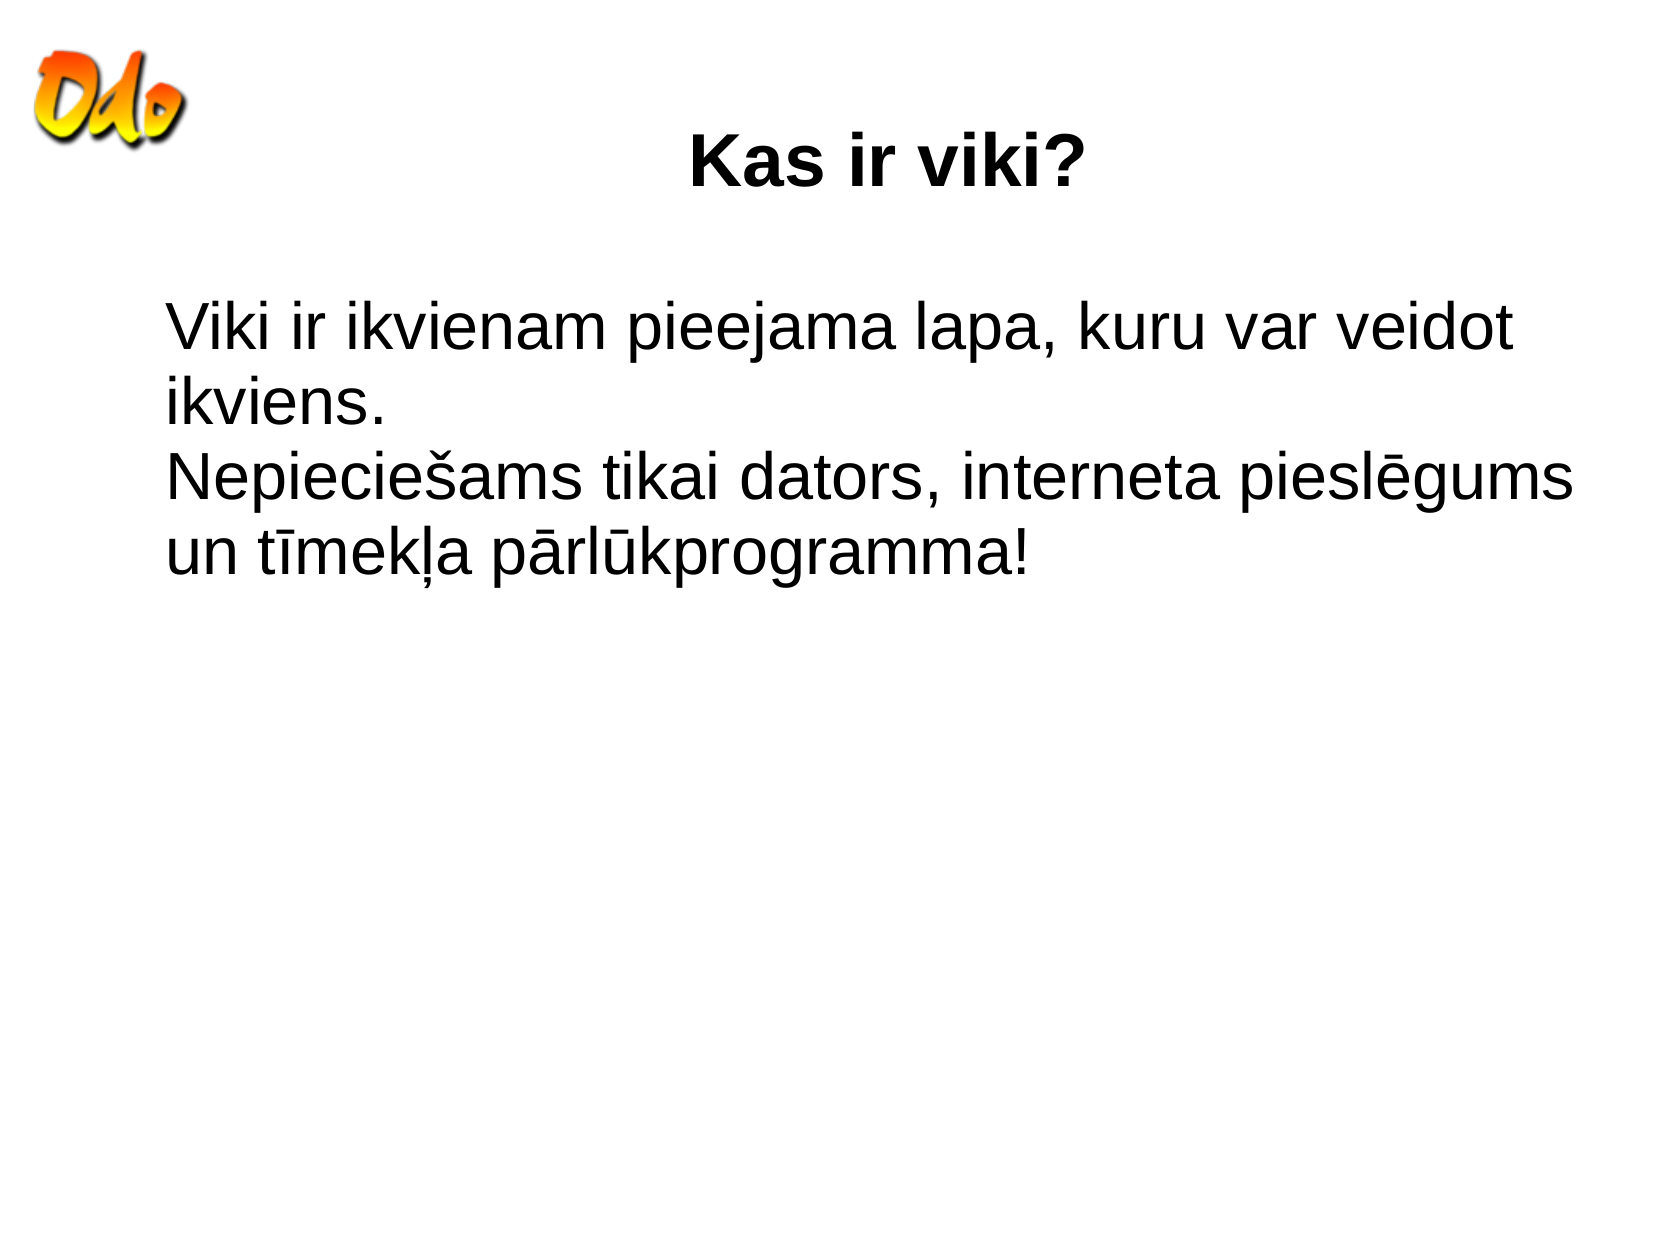

# Kas ir viki?
Viki ir ikvienam pieejama lapa, kuru var veidot ikviens.
Nepieciešams tikai dators, interneta pieslēgums un tīmekļa pārlūkprogramma!